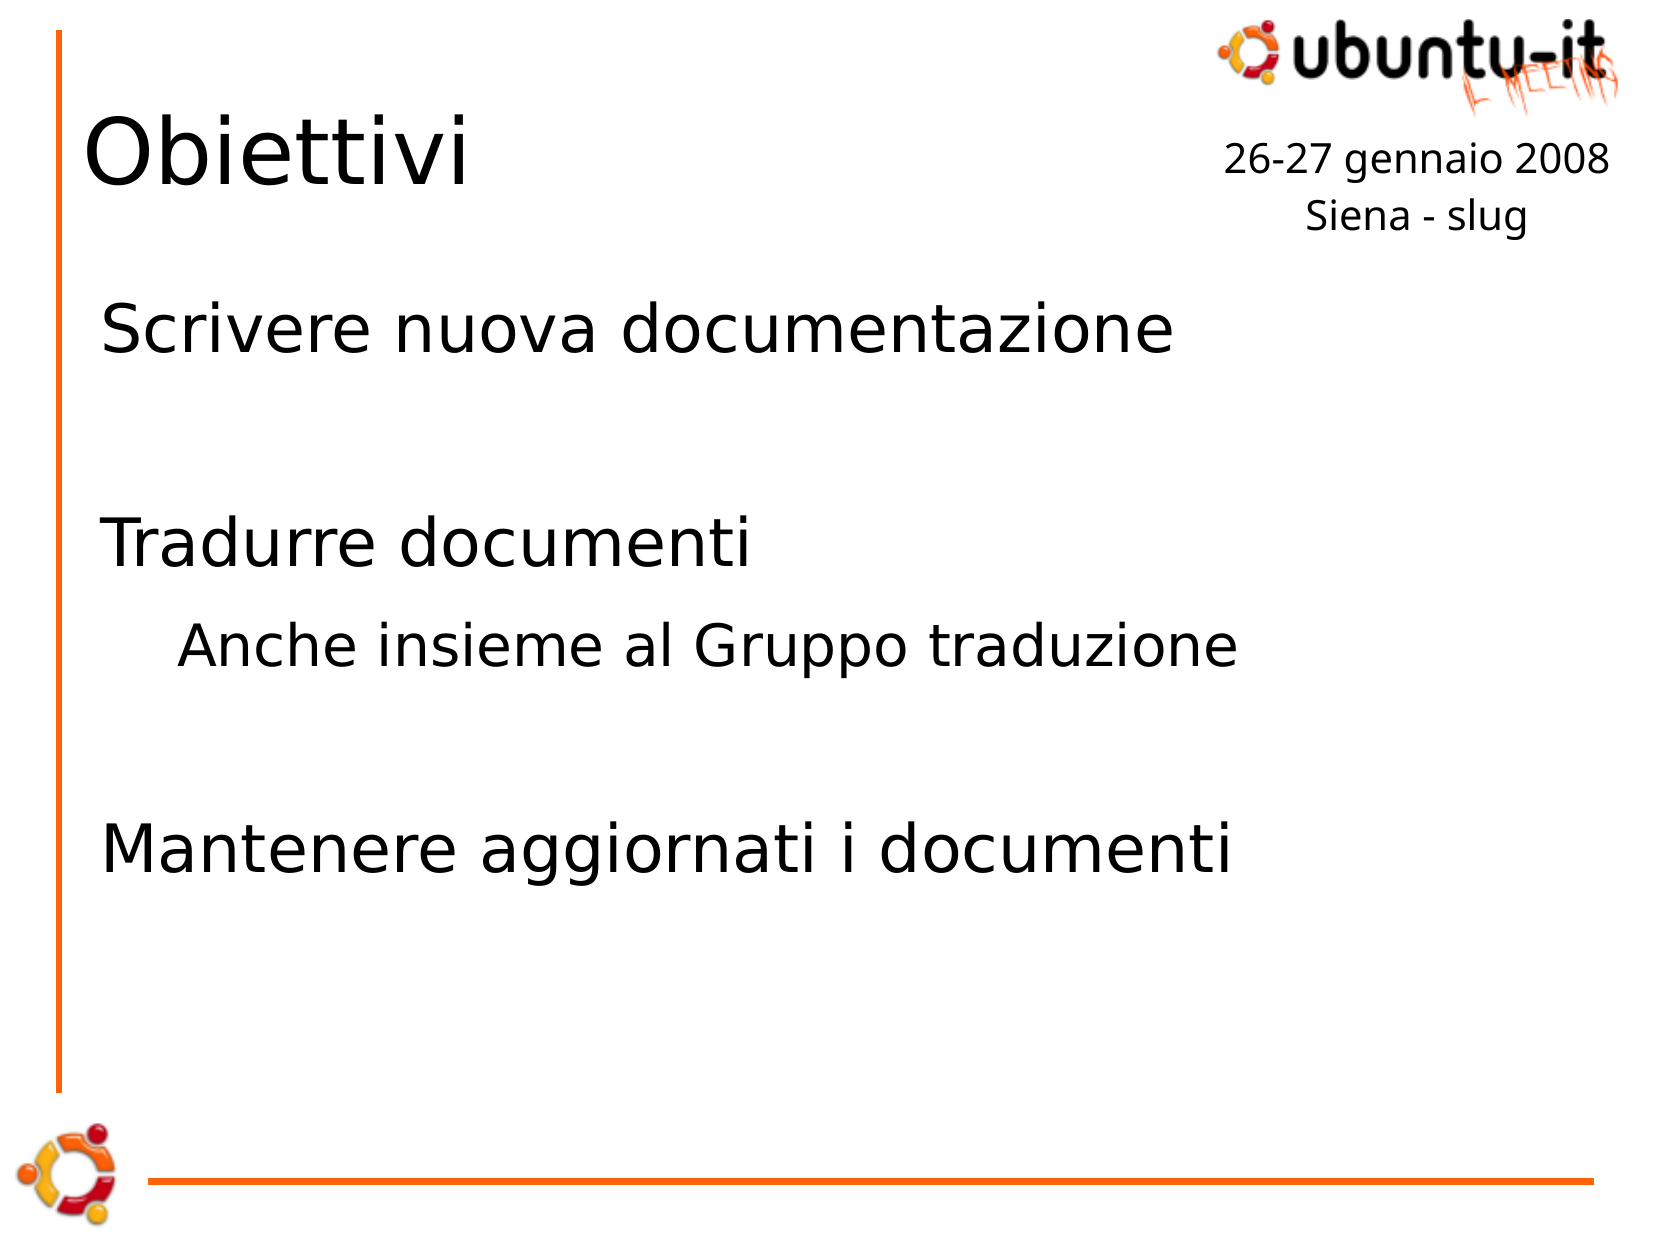

# Obiettivi
Scrivere nuova documentazione
Tradurre documenti
Anche insieme al Gruppo traduzione
Mantenere aggiornati i documenti